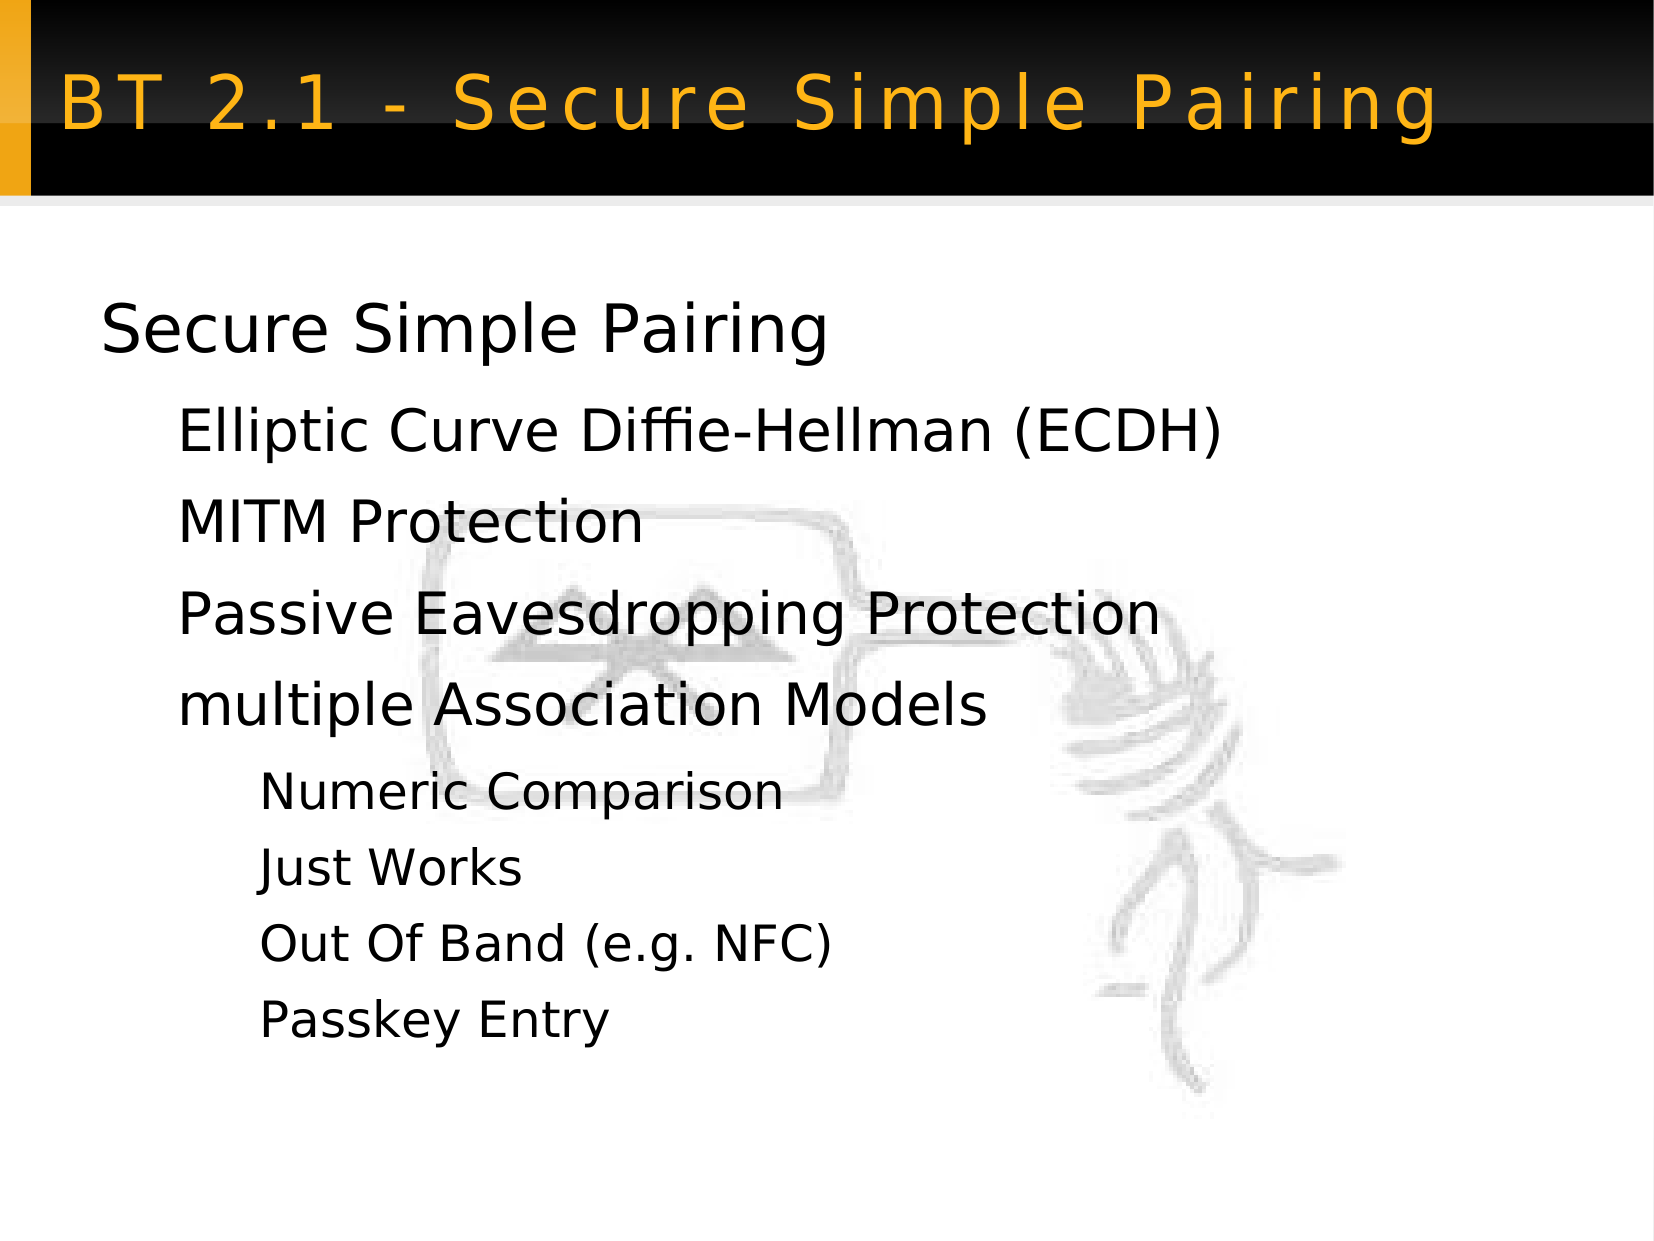

# BT 2.1 - Secure Simple Pairing
Secure Simple Pairing
Elliptic Curve Diffie-Hellman (ECDH)
MITM Protection
Passive Eavesdropping Protection
multiple Association Models
Numeric Comparison
Just Works
Out Of Band (e.g. NFC)
Passkey Entry